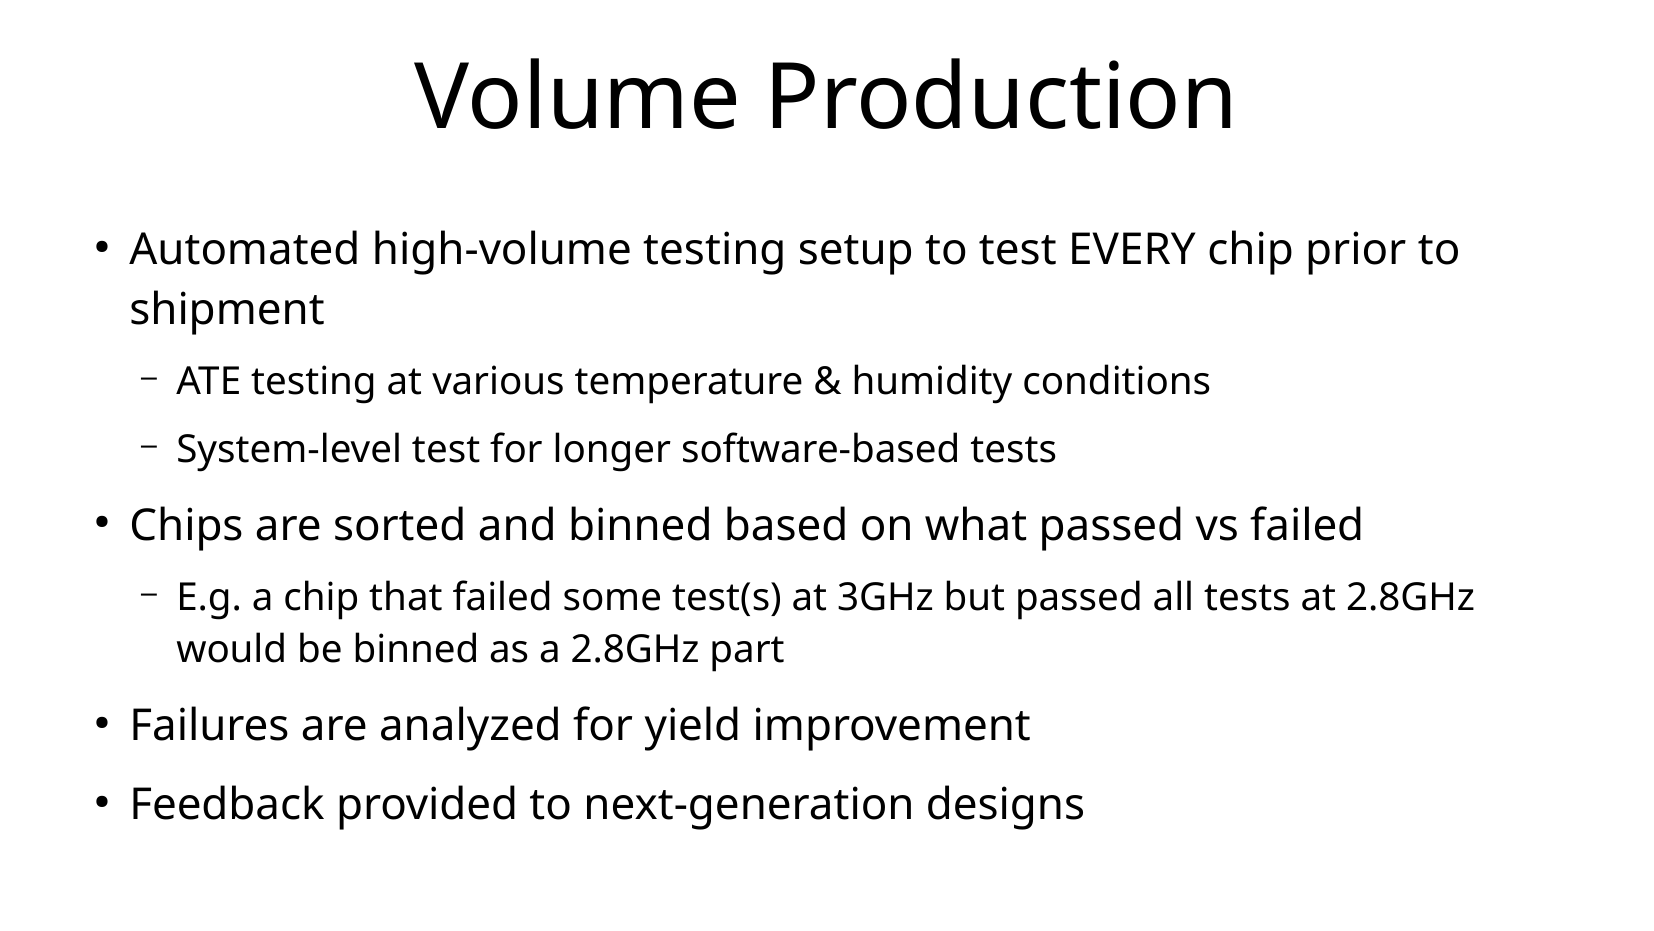

# Volume Production
Automated high-volume testing setup to test EVERY chip prior to shipment
ATE testing at various temperature & humidity conditions
System-level test for longer software-based tests
Chips are sorted and binned based on what passed vs failed
E.g. a chip that failed some test(s) at 3GHz but passed all tests at 2.8GHz would be binned as a 2.8GHz part
Failures are analyzed for yield improvement
Feedback provided to next-generation designs